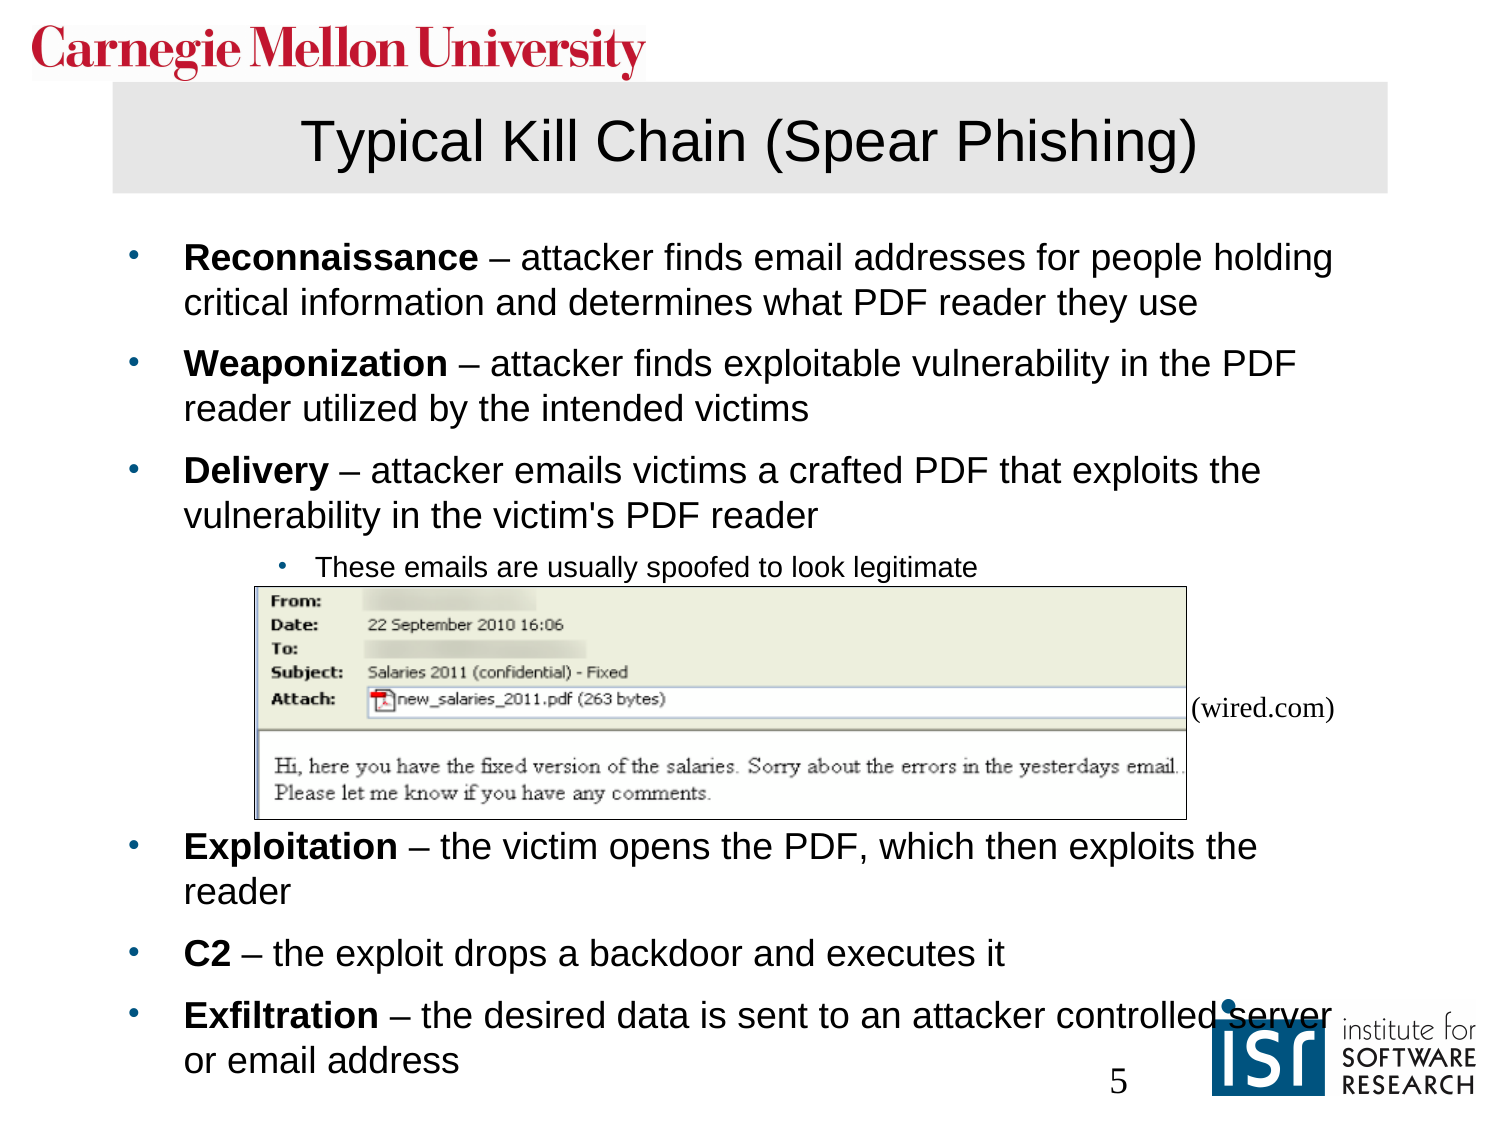

# Typical Kill Chain (Spear Phishing)
Reconnaissance – attacker finds email addresses for people holding critical information and determines what PDF reader they use
Weaponization – attacker finds exploitable vulnerability in the PDF reader utilized by the intended victims
Delivery – attacker emails victims a crafted PDF that exploits the vulnerability in the victim's PDF reader
These emails are usually spoofed to look legitimate
Exploitation – the victim opens the PDF, which then exploits the reader
C2 – the exploit drops a backdoor and executes it
Exfiltration – the desired data is sent to an attacker controlled server or email address
(wired.com)